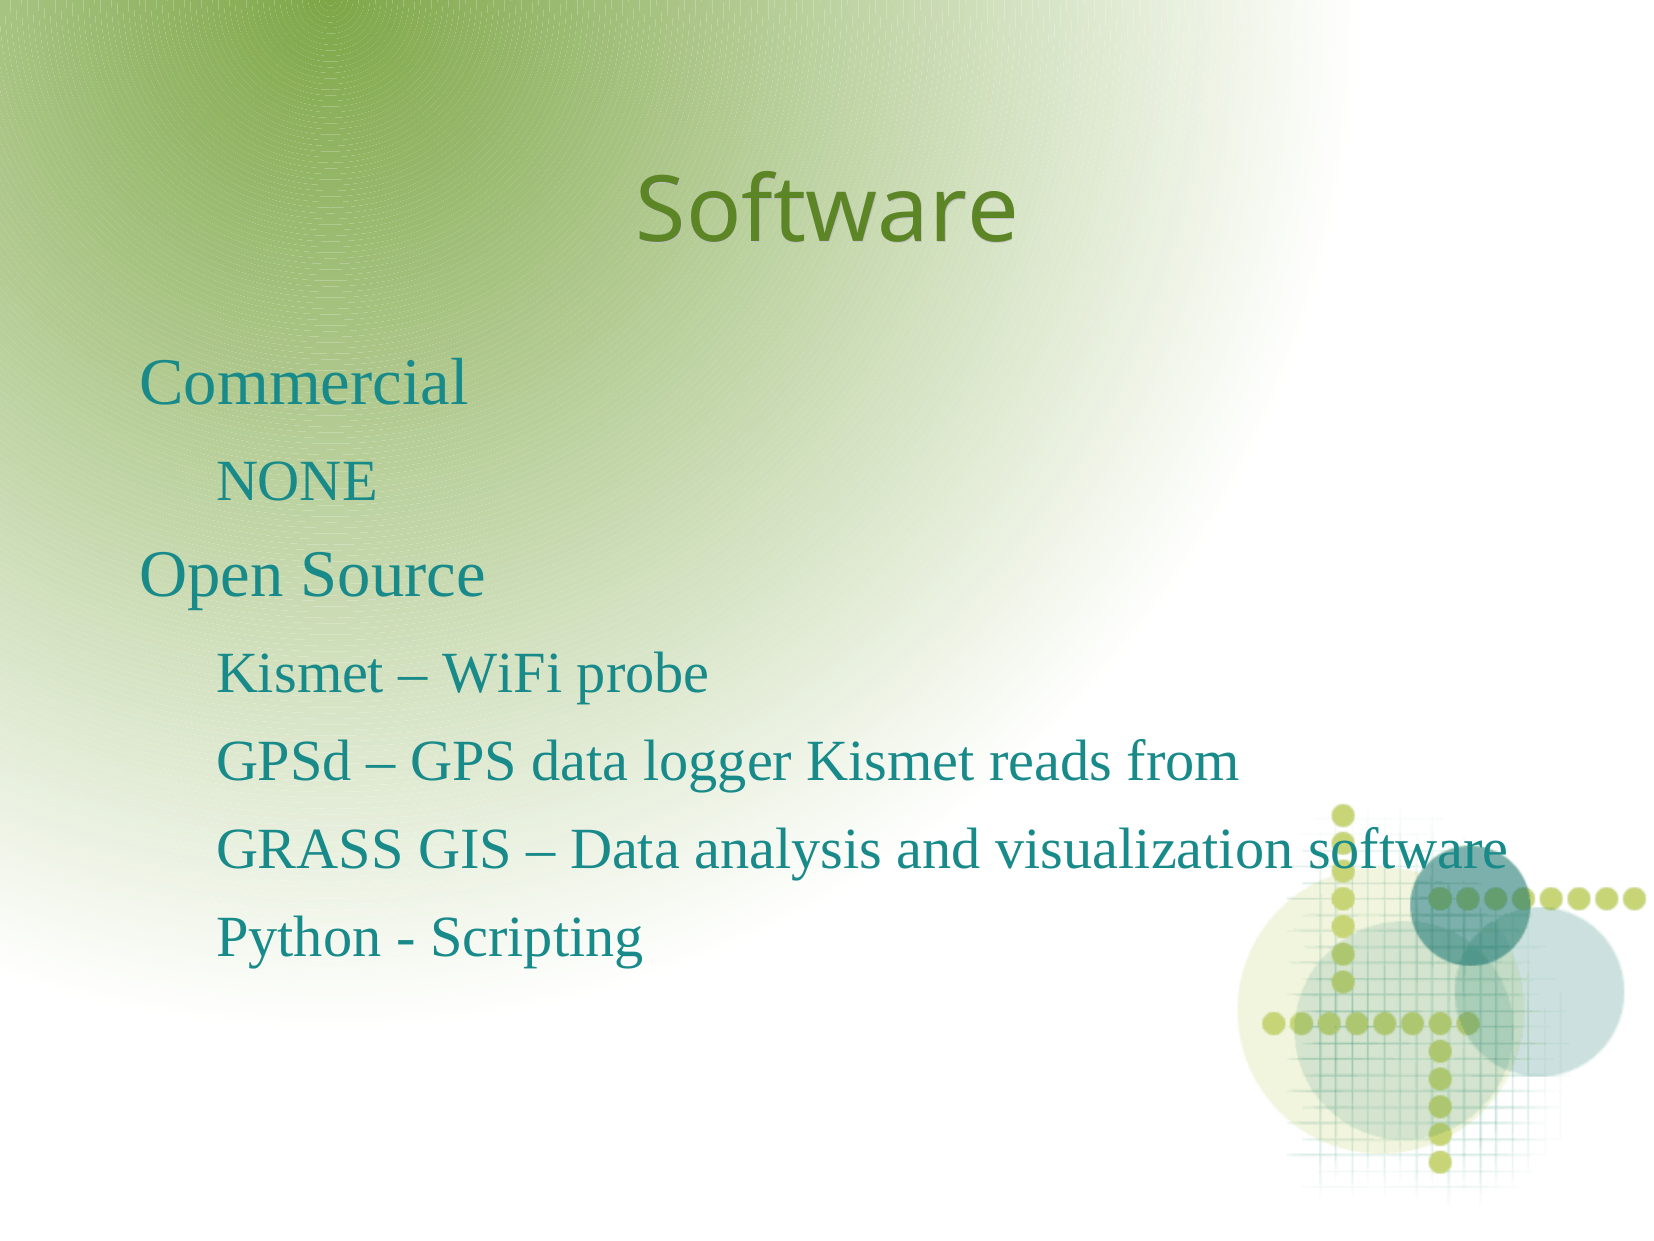

# Software
Commercial
NONE
Open Source
Kismet – WiFi probe
GPSd – GPS data logger Kismet reads from
GRASS GIS – Data analysis and visualization software
Python - Scripting